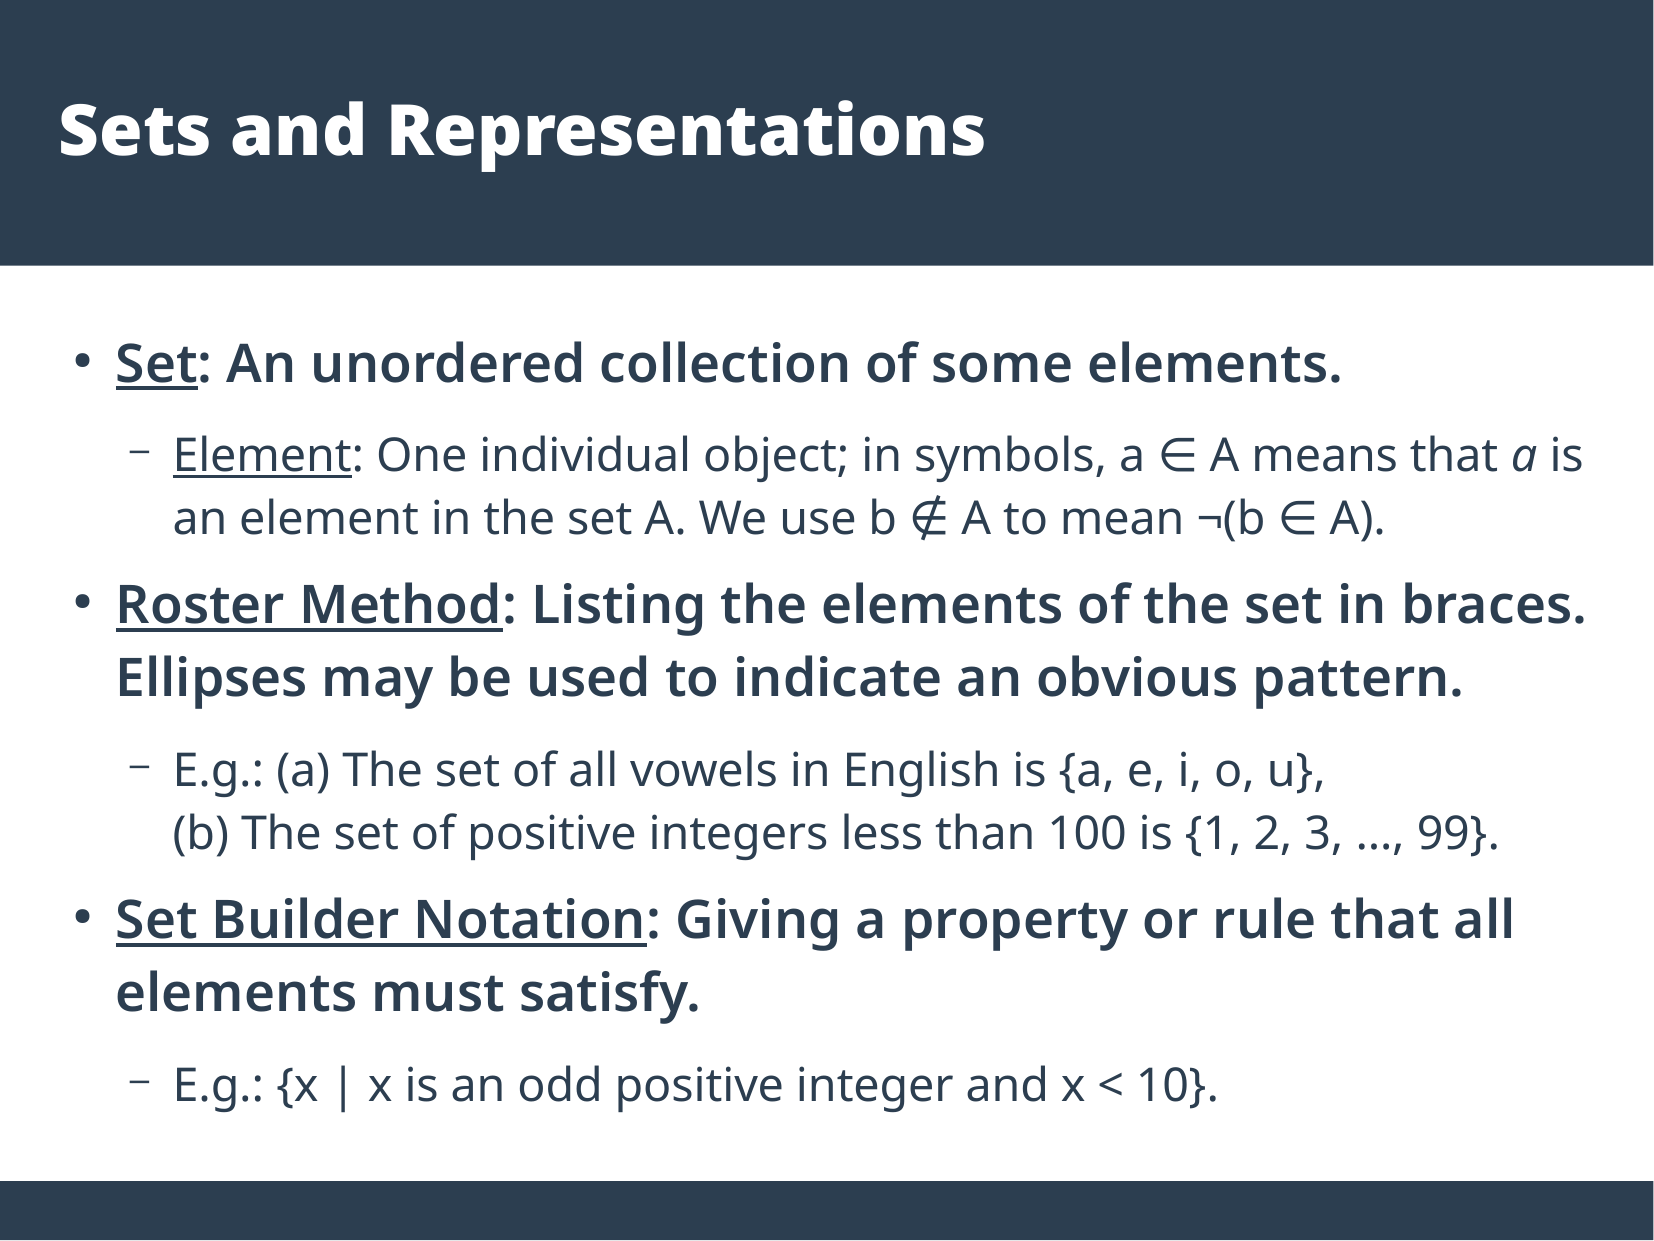

# Sets and Representations
Set: An unordered collection of some elements.
Element: One individual object; in symbols, a ∈ A means that a is an element in the set A. We use b ∉ A to mean ¬(b ∈ A).
Roster Method: Listing the elements of the set in braces. Ellipses may be used to indicate an obvious pattern.
E.g.: (a) The set of all vowels in English is {a, e, i, o, u},
(b) The set of positive integers less than 100 is {1, 2, 3, …, 99}.
Set Builder Notation: Giving a property or rule that all elements must satisfy.
E.g.: {x | x is an odd positive integer and x < 10}.